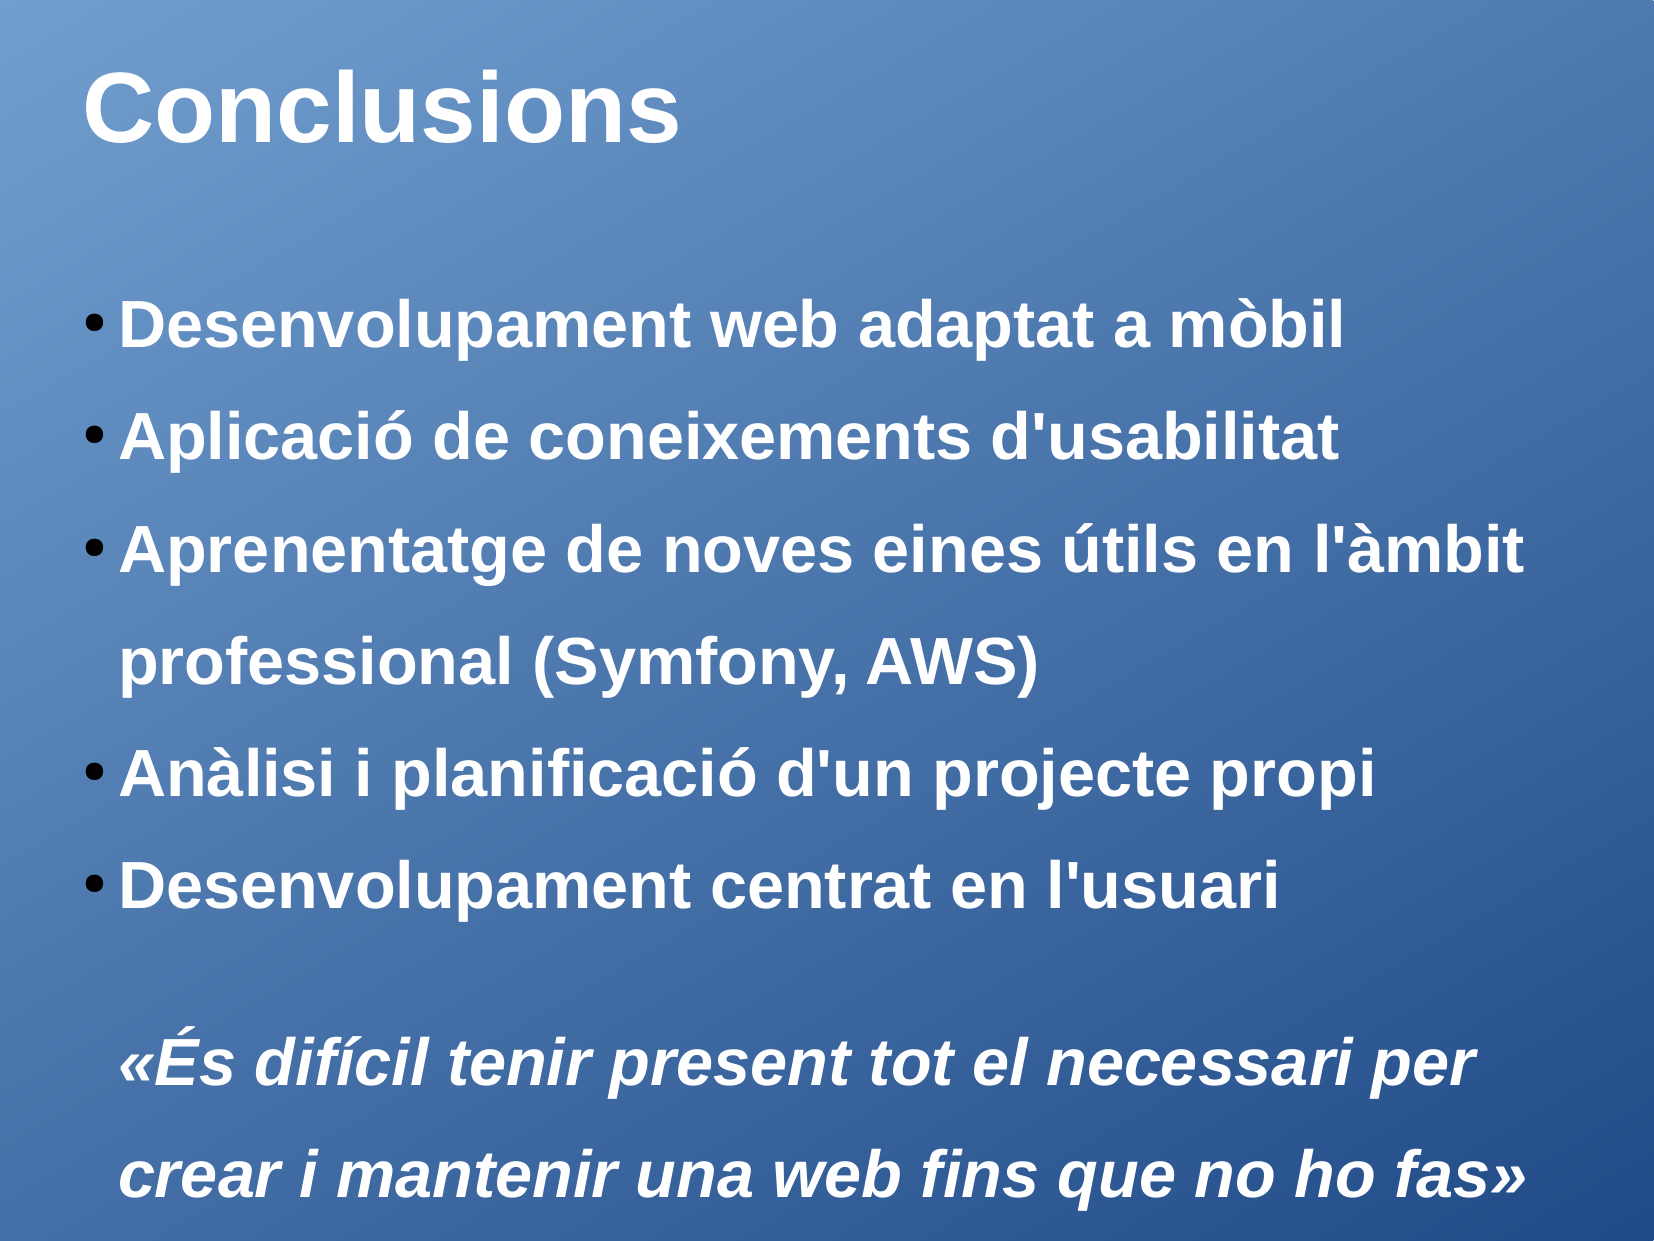

# Conclusions
Desenvolupament web adaptat a mòbil
Aplicació de coneixements d'usabilitat
Aprenentatge de noves eines útils en l'àmbit professional (Symfony, AWS)
Anàlisi i planificació d'un projecte propi
Desenvolupament centrat en l'usuari
«És difícil tenir present tot el necessari per crear i mantenir una web fins que no ho fas»